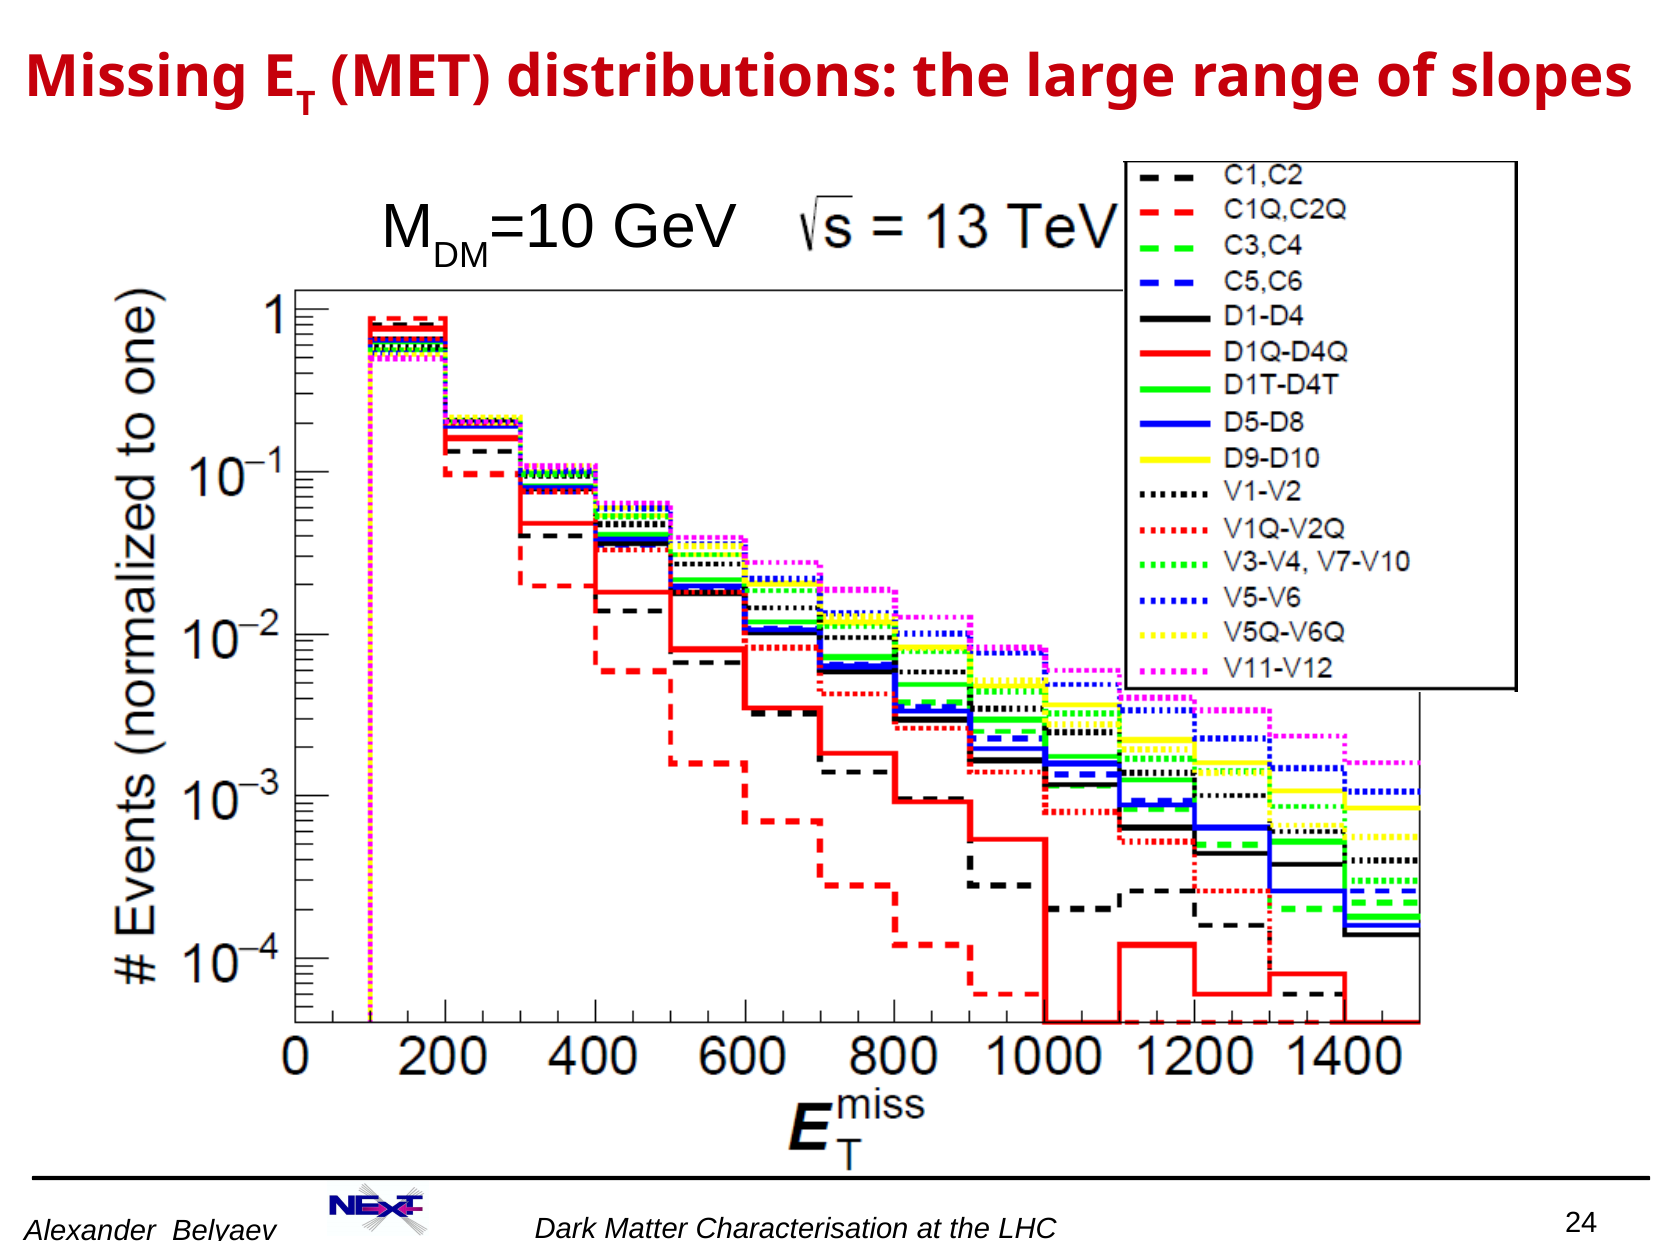

# Missing ET (MET) distributions: the large range of slopes
MDM=10 GeV